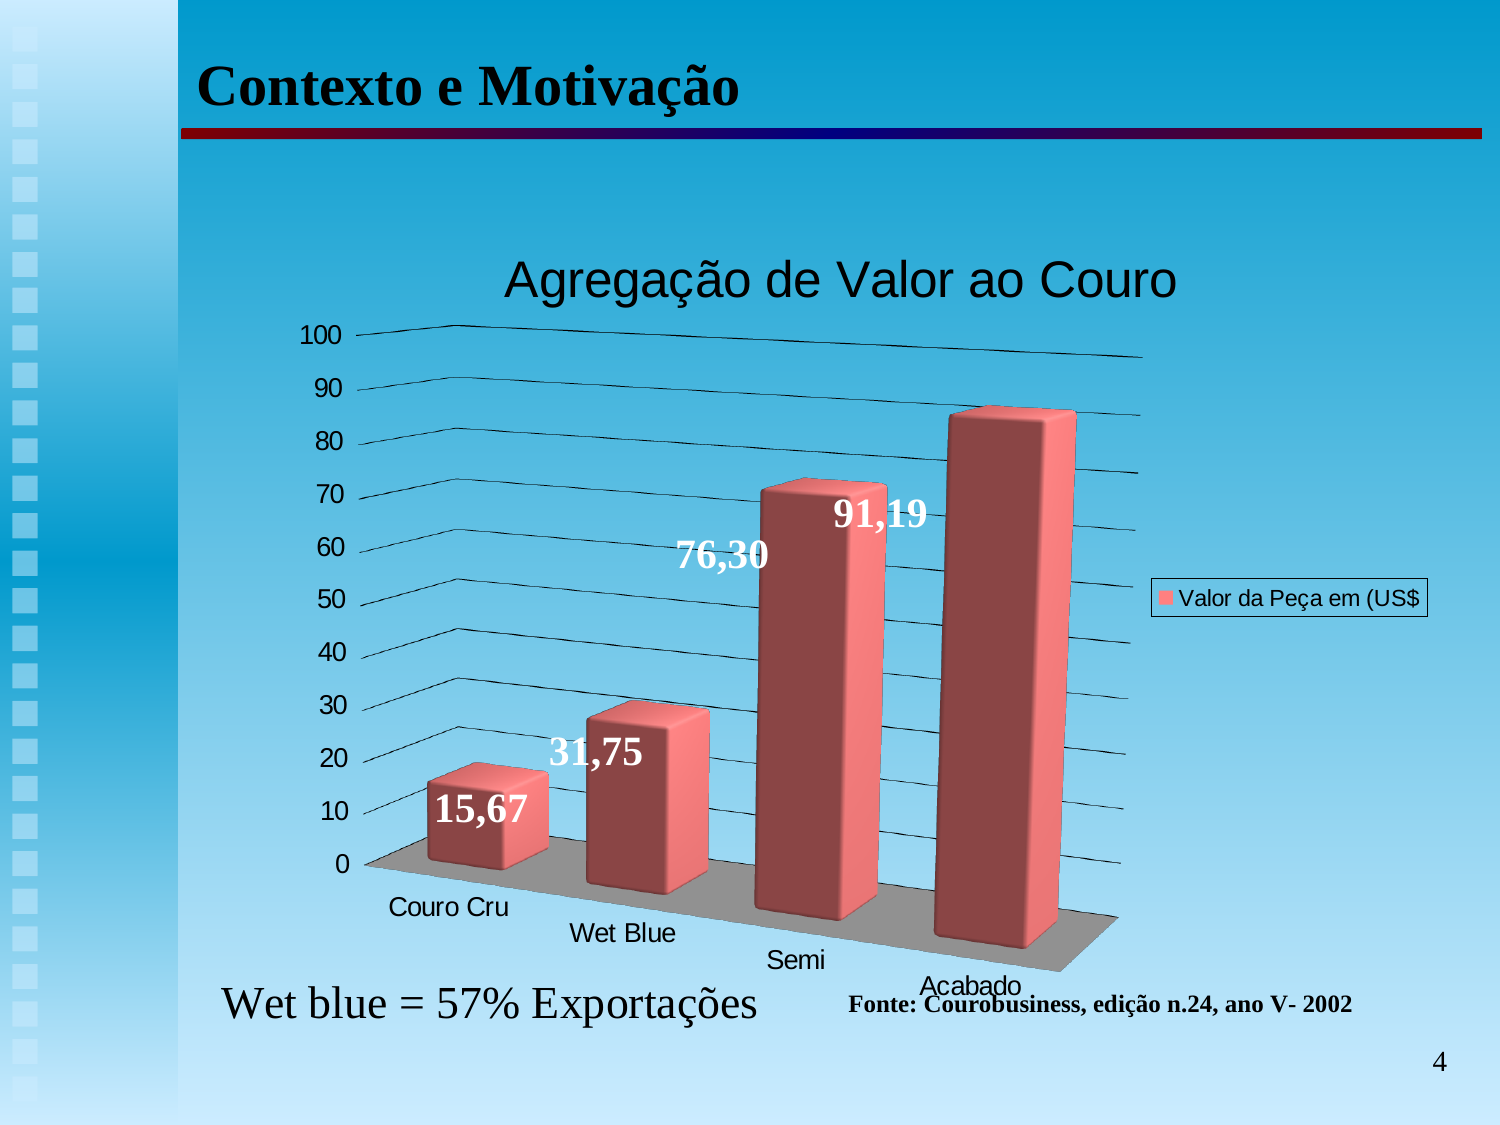

# Contexto e Motivação
[unsupported chart]
91,19
76,30
31,75
15,67
Wet blue = 57% Exportações
Fonte: Courobusiness, edição n.24, ano V- 2002